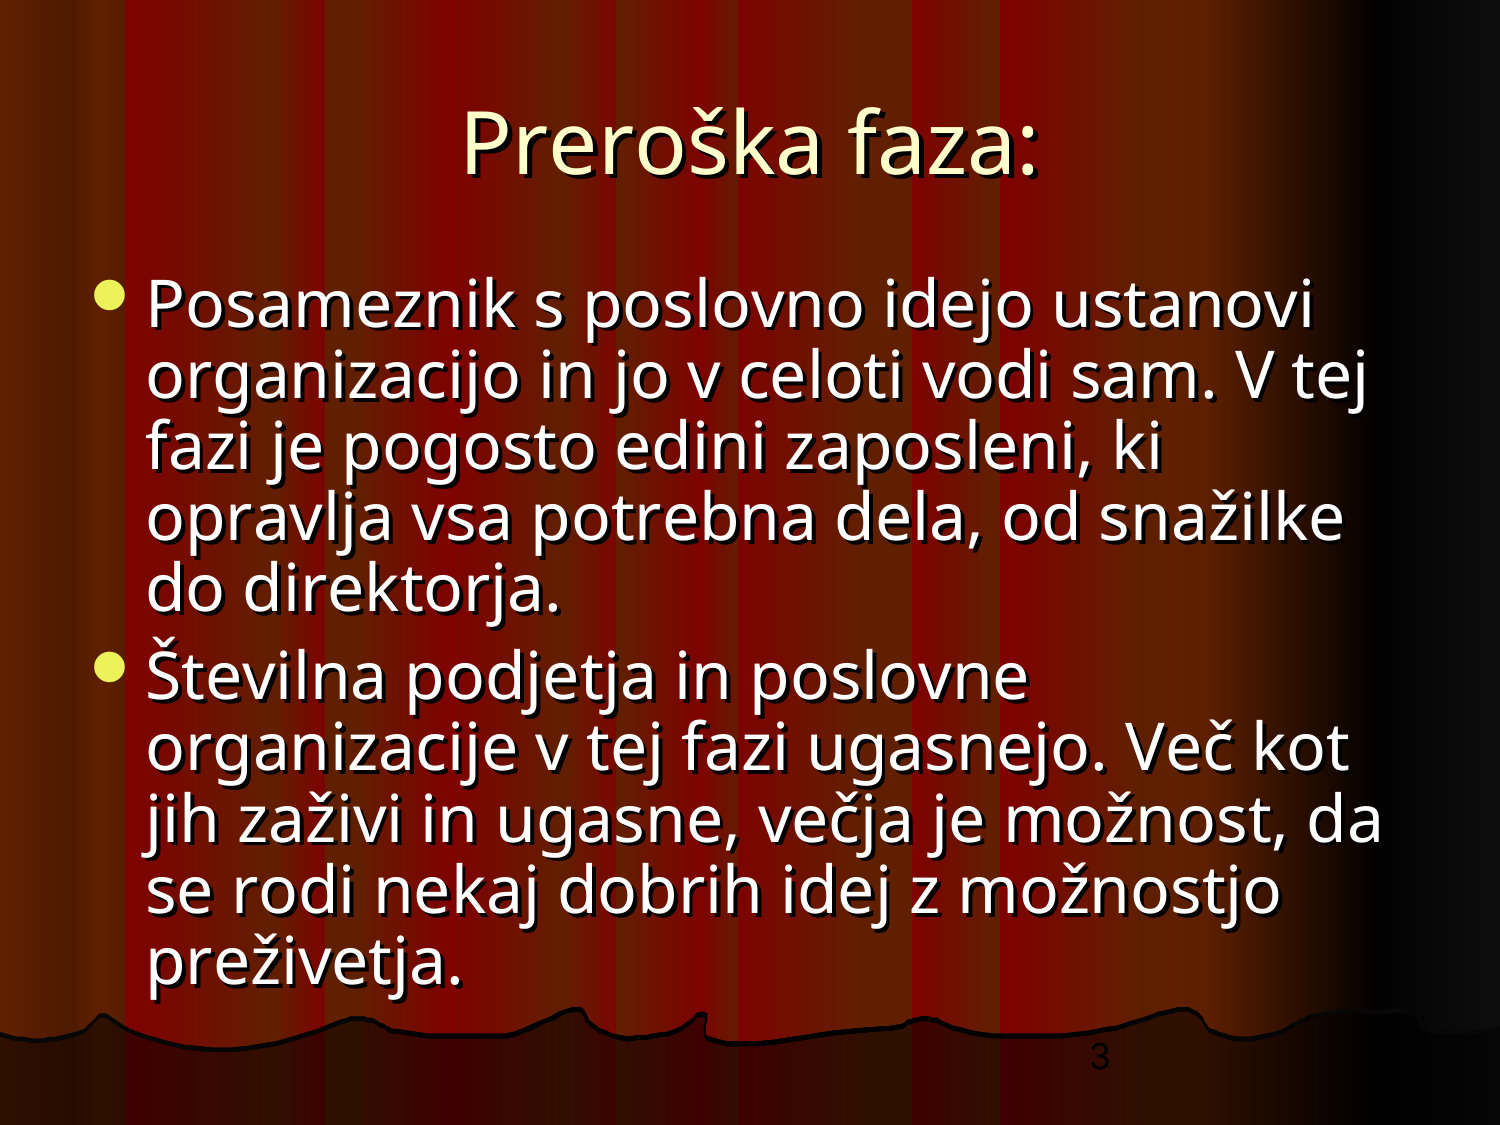

# Preroška faza:
Posameznik s poslovno idejo ustanovi organizacijo in jo v celoti vodi sam. V tej fazi je pogosto edini zaposleni, ki opravlja vsa potrebna dela, od snažilke do direktorja.
Številna podjetja in poslovne organizacije v tej fazi ugasnejo. Več kot jih zaživi in ugasne, večja je možnost, da se rodi nekaj dobrih idej z možnostjo preživetja.
3